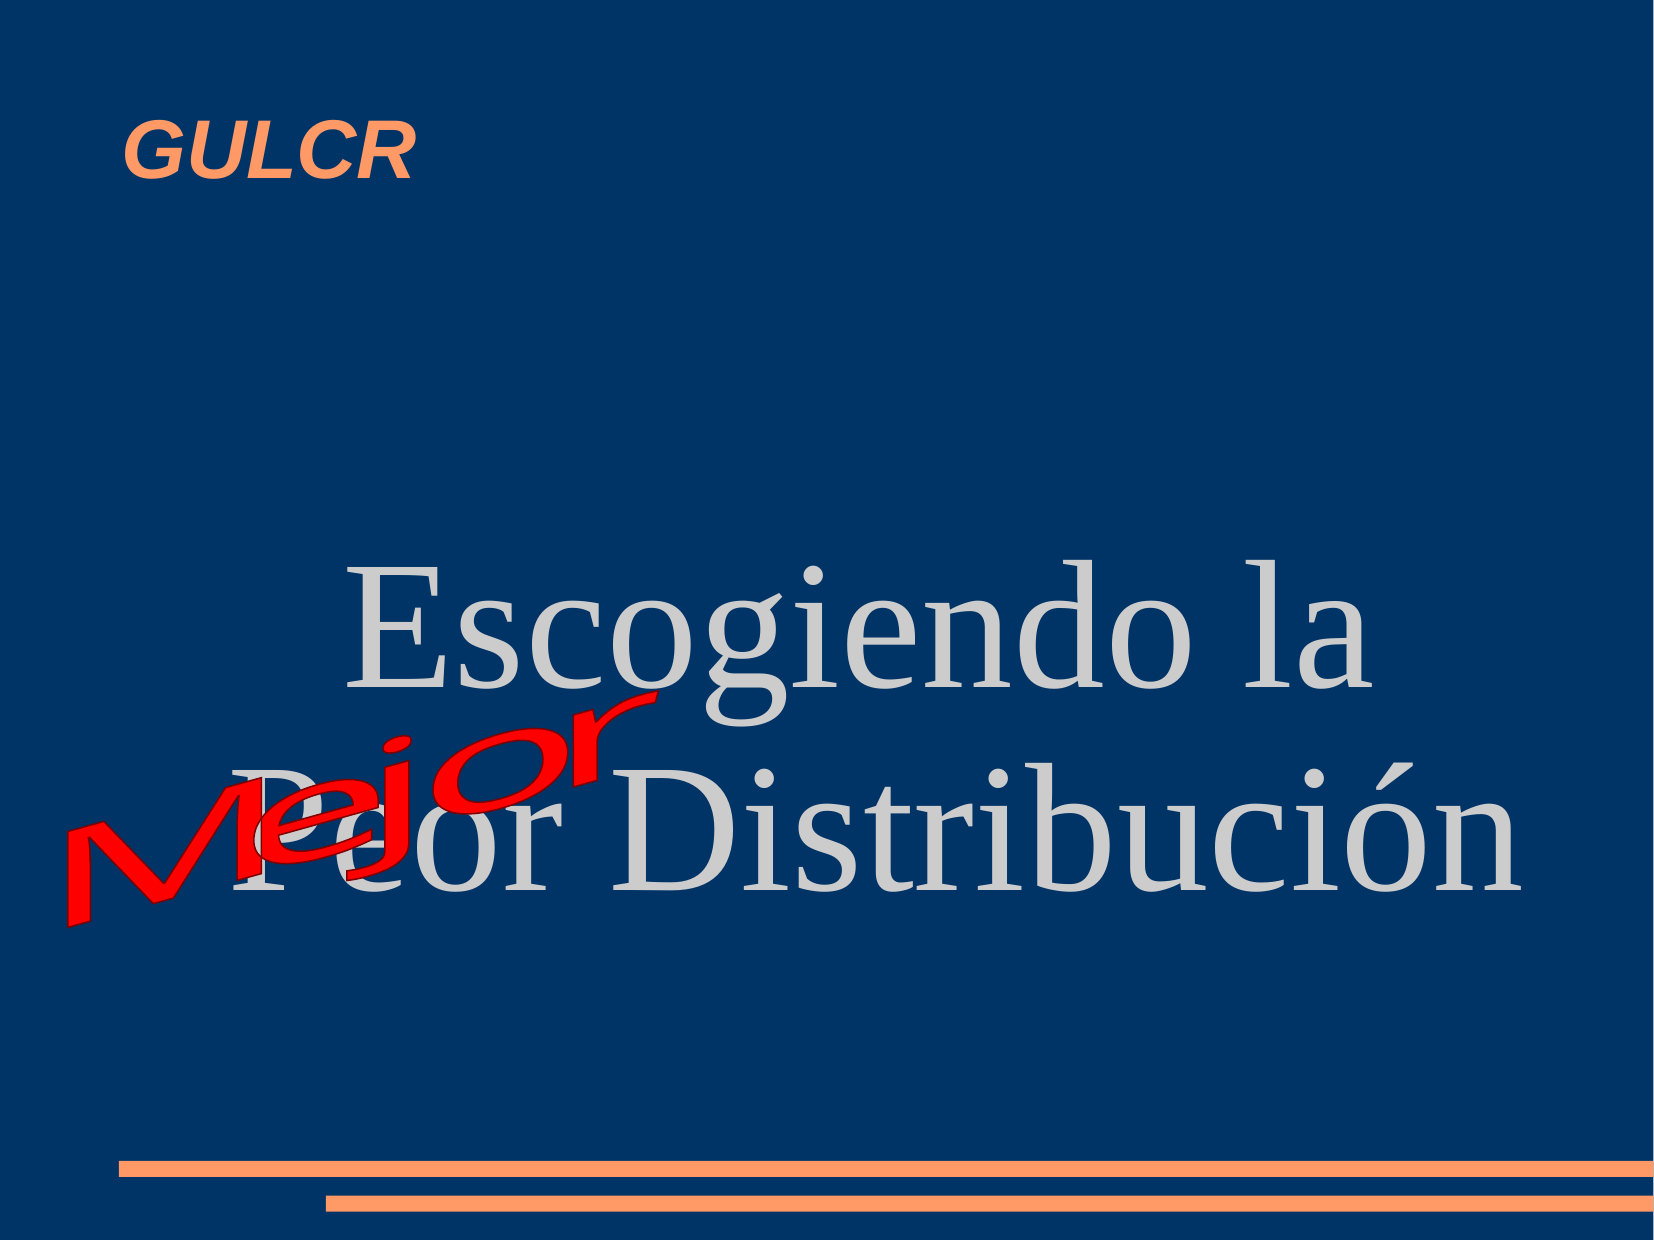

# GULCR
Escogiendo la Peor Distribución
Mejor